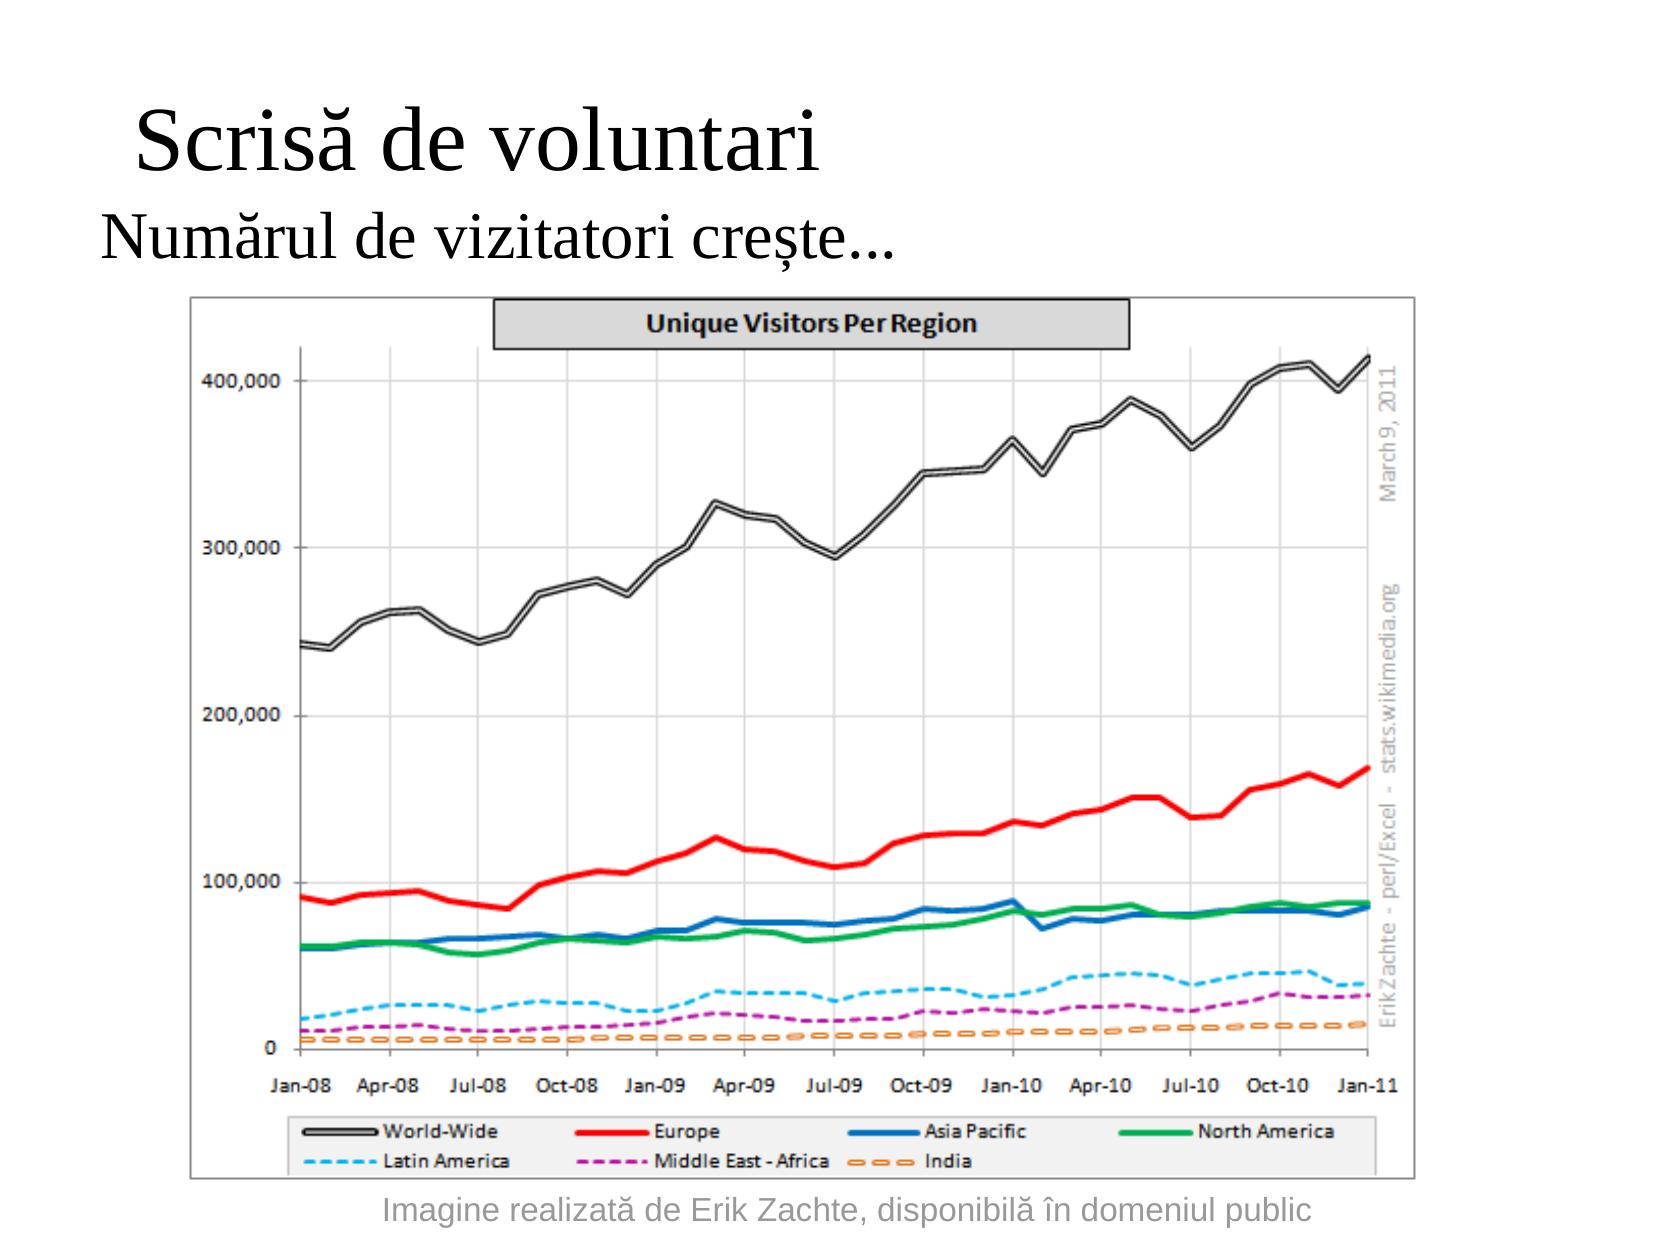

# Scrisă de voluntari
Numărul de vizitatori crește...
Imagine realizată de Erik Zachte, disponibilă în domeniul public